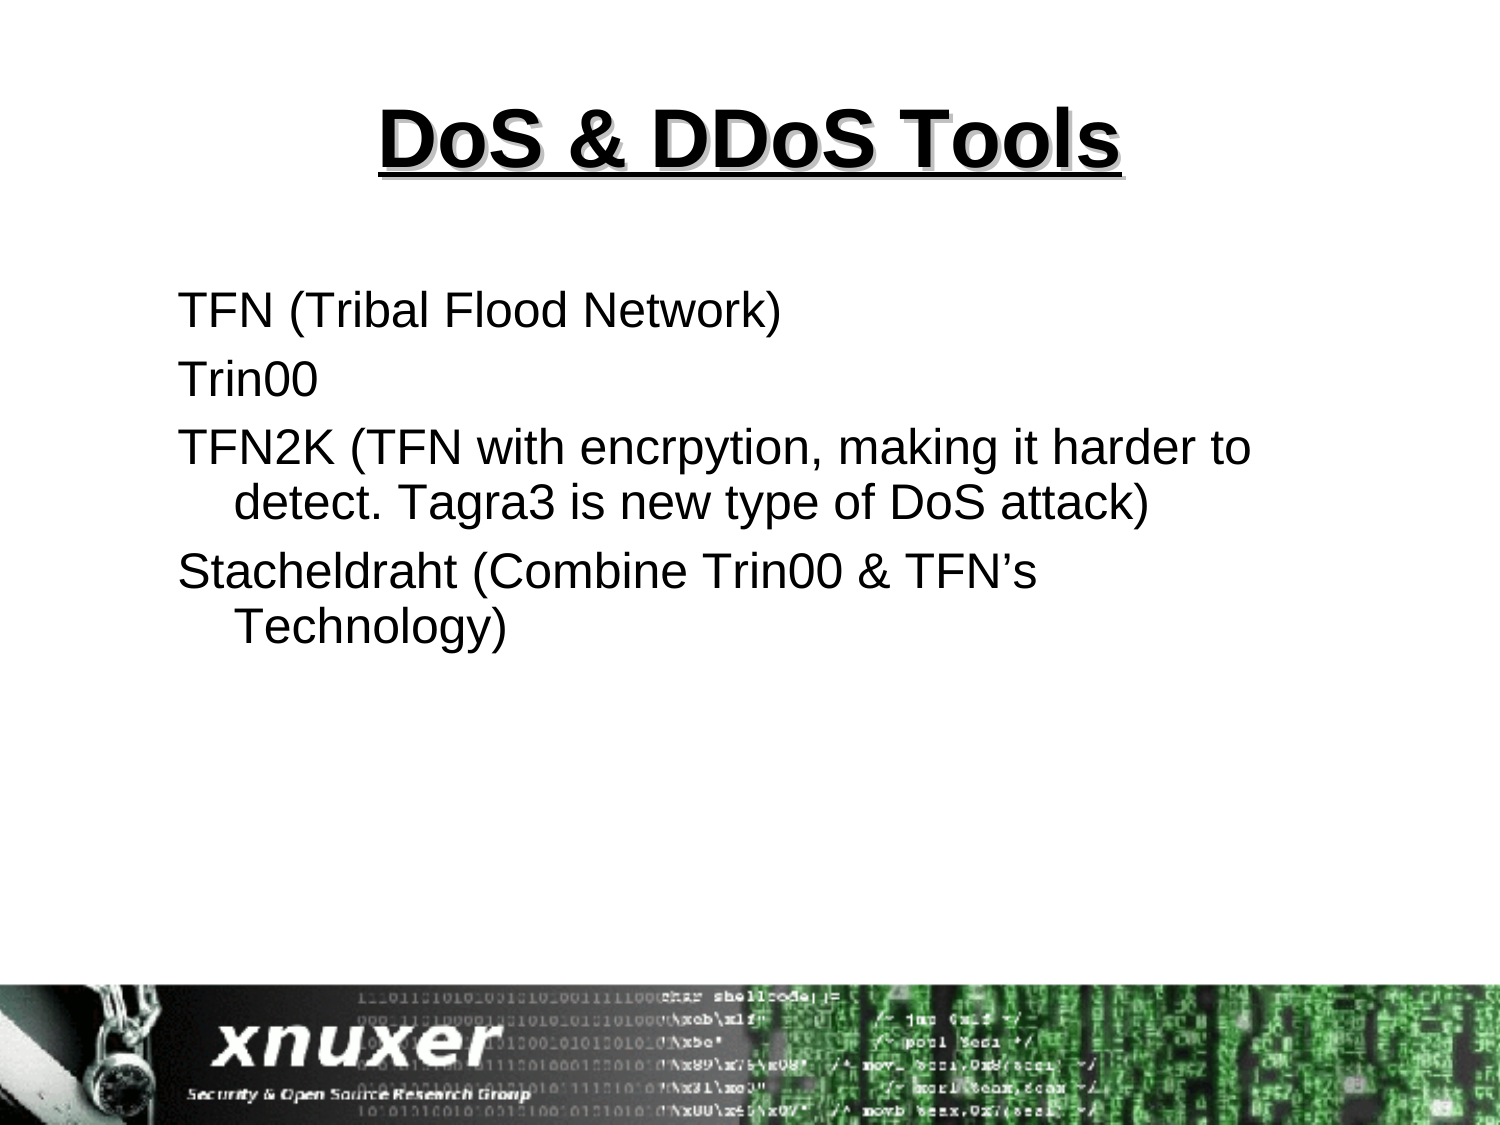

# DoS & DDoS Tools
TFN (Tribal Flood Network)
Trin00
TFN2K (TFN with encrpytion, making it harder to detect. Tagra3 is new type of DoS attack)
Stacheldraht (Combine Trin00 & TFN’s Technology)